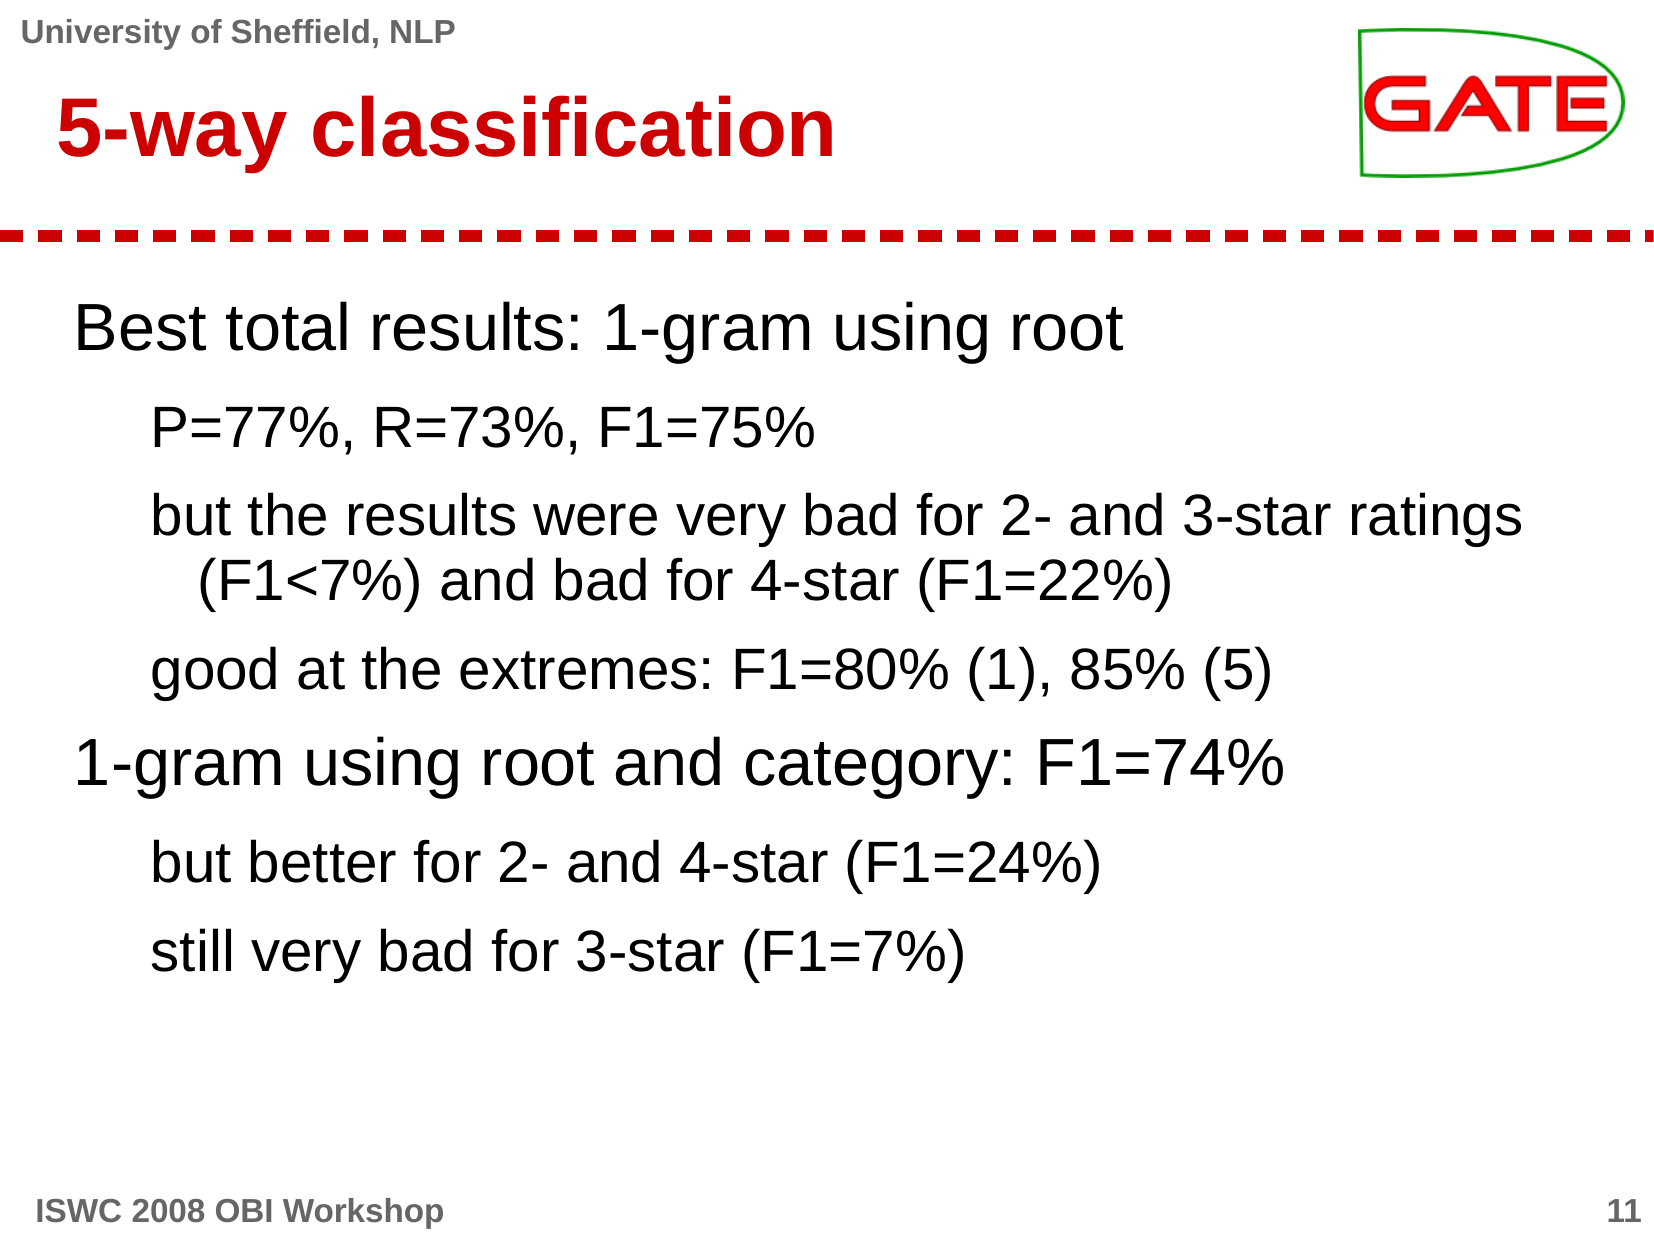

# 5-way classification
Best total results: 1-gram using root
P=77%, R=73%, F1=75%
but the results were very bad for 2- and 3-star ratings (F1<7%) and bad for 4-star (F1=22%)
good at the extremes: F1=80% (1), 85% (5)
1-gram using root and category: F1=74%
but better for 2- and 4-star (F1=24%)
still very bad for 3-star (F1=7%)
Some Meeting, Some Place
11